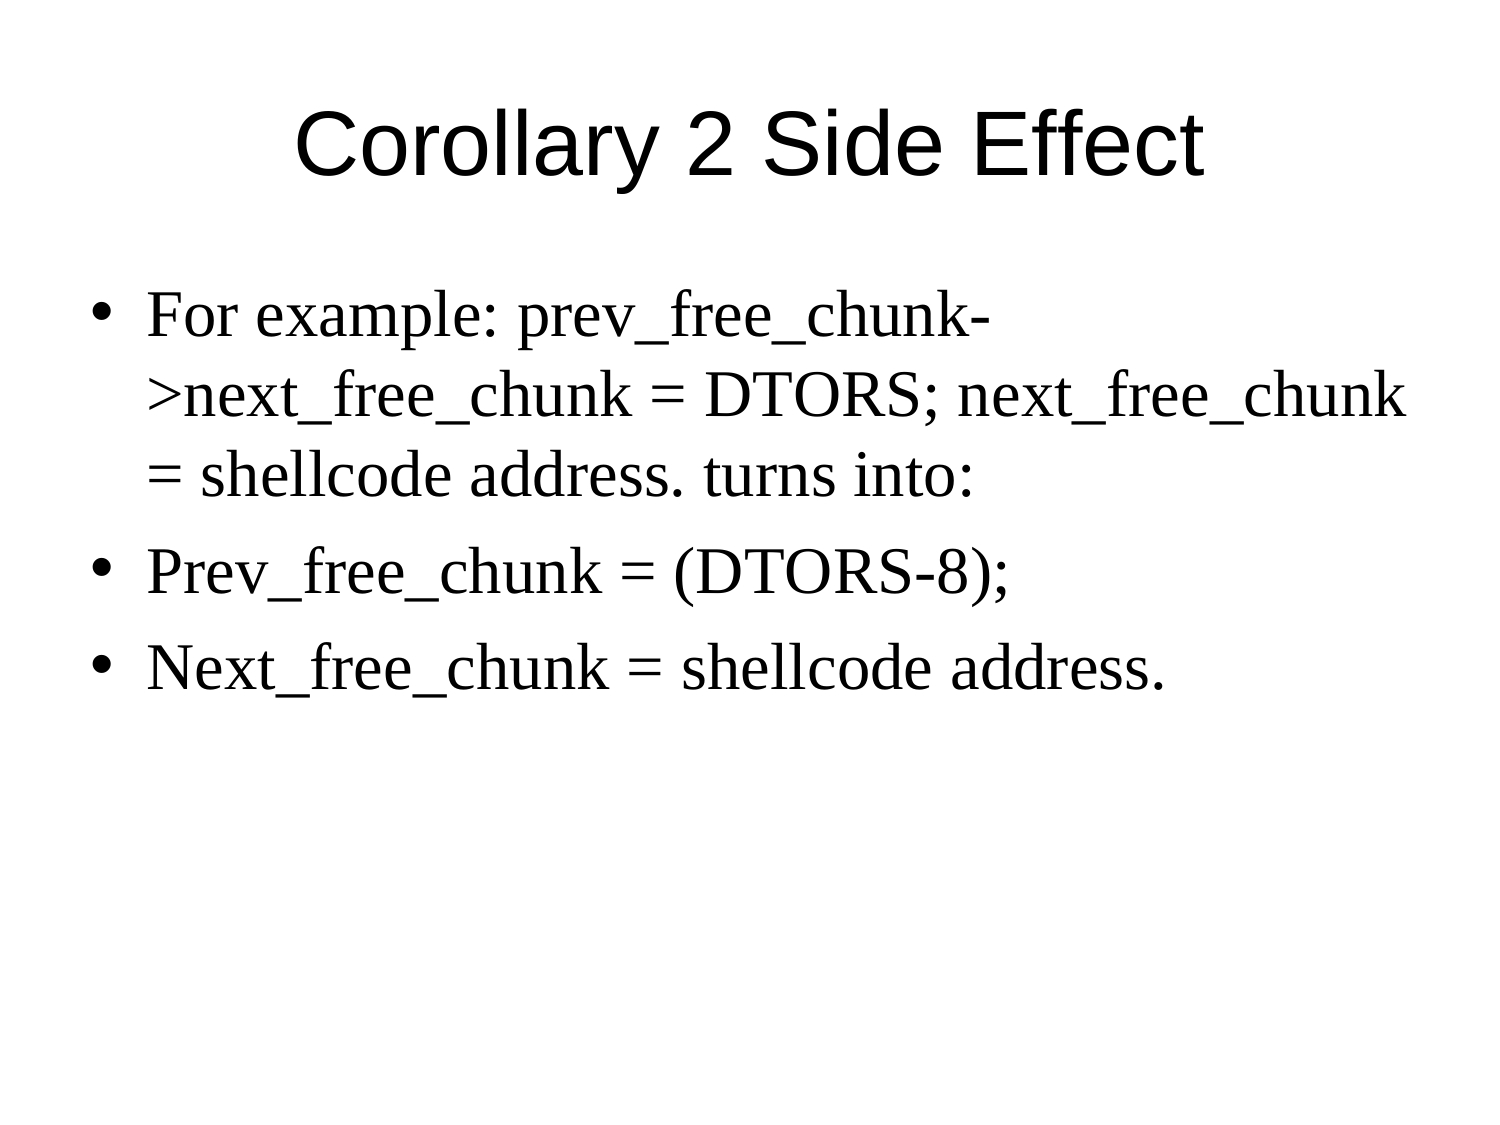

# Corollary 2 Side Effect
For example: prev_free_chunk->next_free_chunk = DTORS; next_free_chunk = shellcode address. turns into:
Prev_free_chunk = (DTORS-8);
Next_free_chunk = shellcode address.